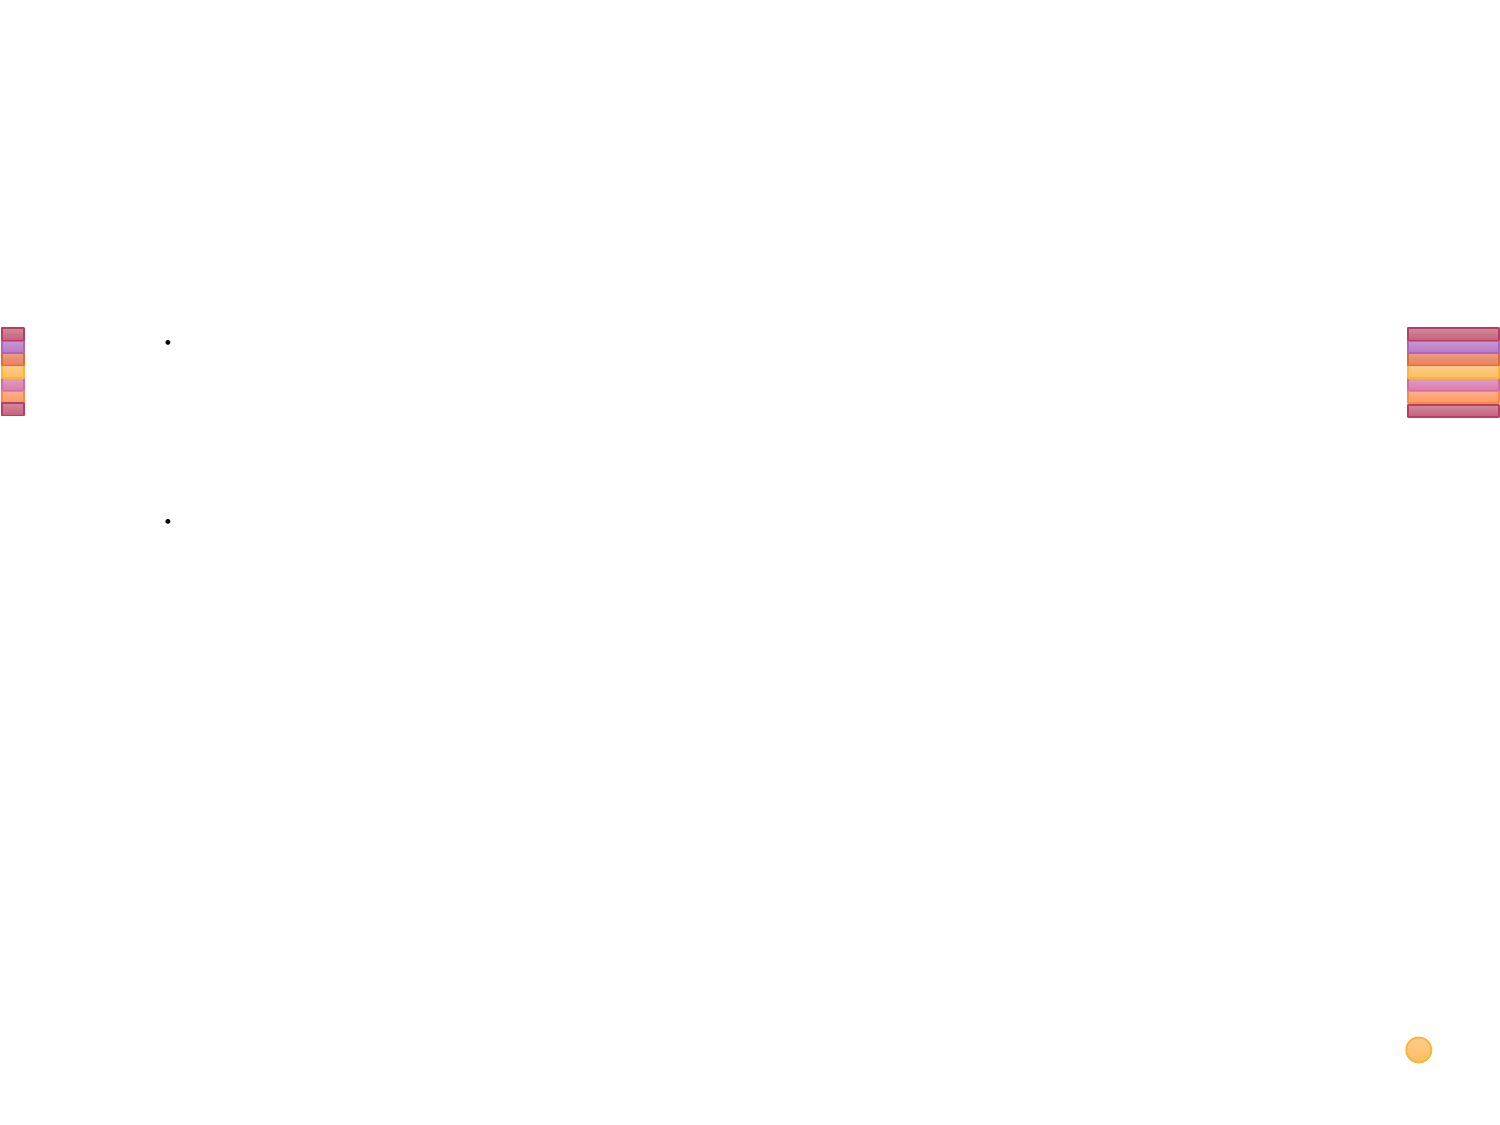

X.- TUTELA JUDICIAL (III)
# IX.4.- Modificación sustancial de las condiciones de trabajo de origen convencional. (vid art.82.3 y RD 1362/12)
Cuando las condiciones de trabajo hayan sido modificadas por el cauce del art.82.3 ET, por estar previstas en un CCol estatutario, si el período de consultas finaliza con acuerdo se presumirá que concurren las causas justificativas , y sólo podrá ser impugnado ante la jurisdicción social por la existencia de fraude, dolo, coacción o abuso de derecho en su conclusión. Aunque el art.82 no dice por qué vía, entendemos que por la vía de conflicto colectivo del art.153 y ss LRJS, puesto que se trata de la impugnación directa de los convenios o pactos colectivos no comprendidos en el artículo 163 LRJS.